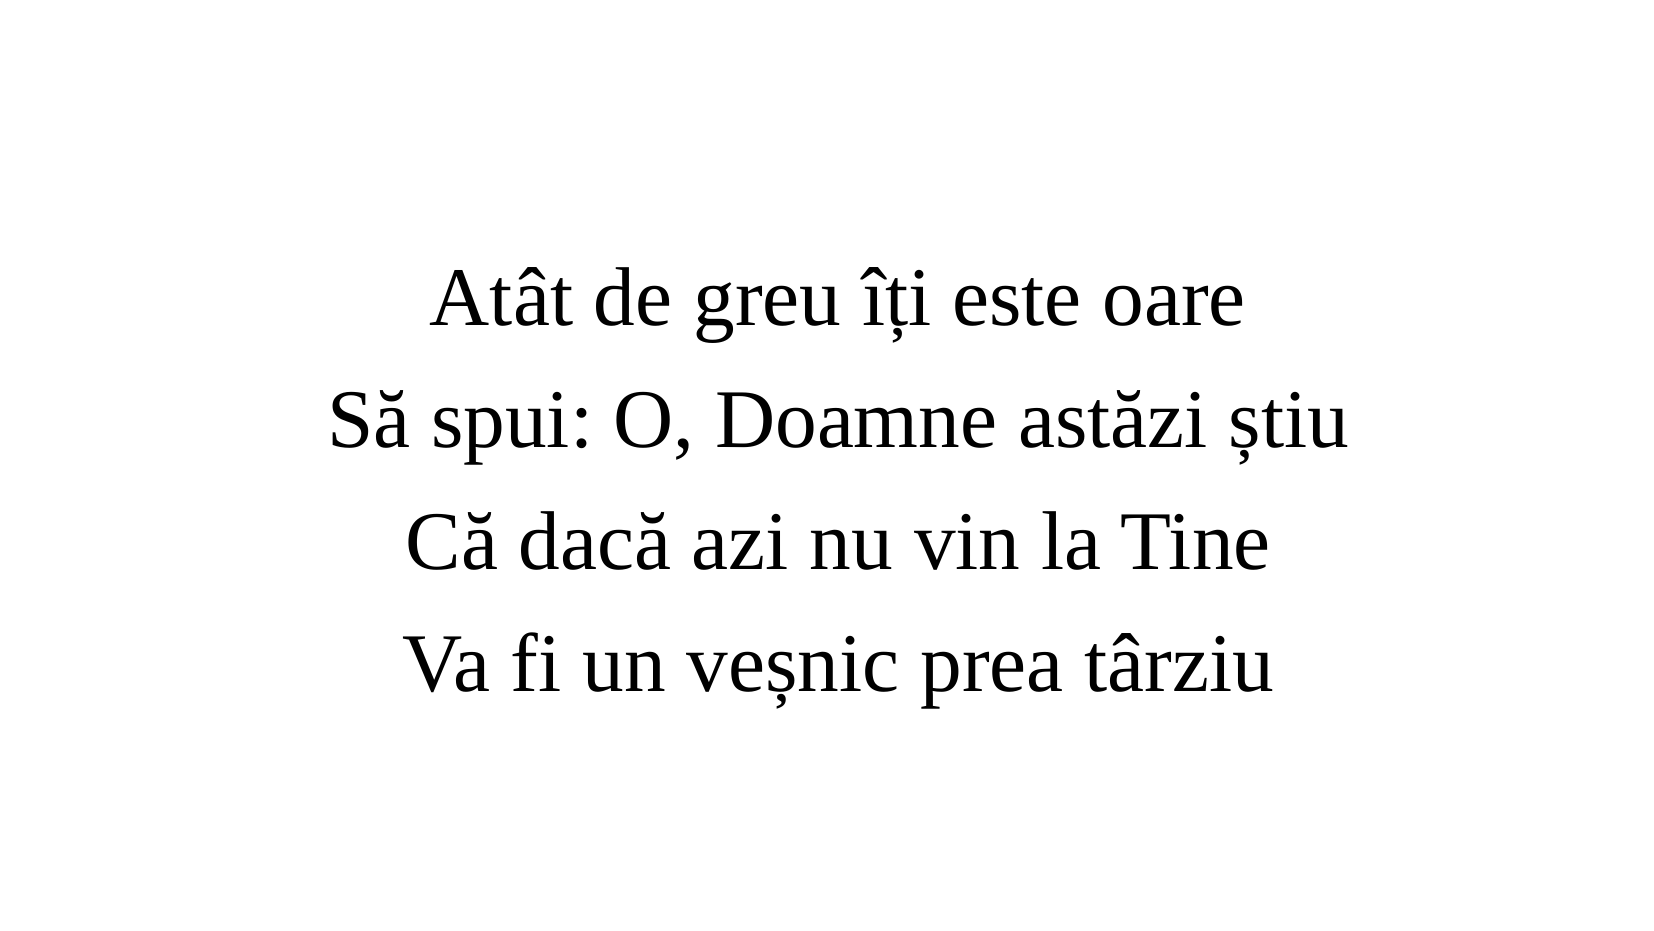

# Atât de greu îți este oare
Să spui: O, Doamne astăzi știu
Că dacă azi nu vin la Tine
Va fi un veșnic prea târziu